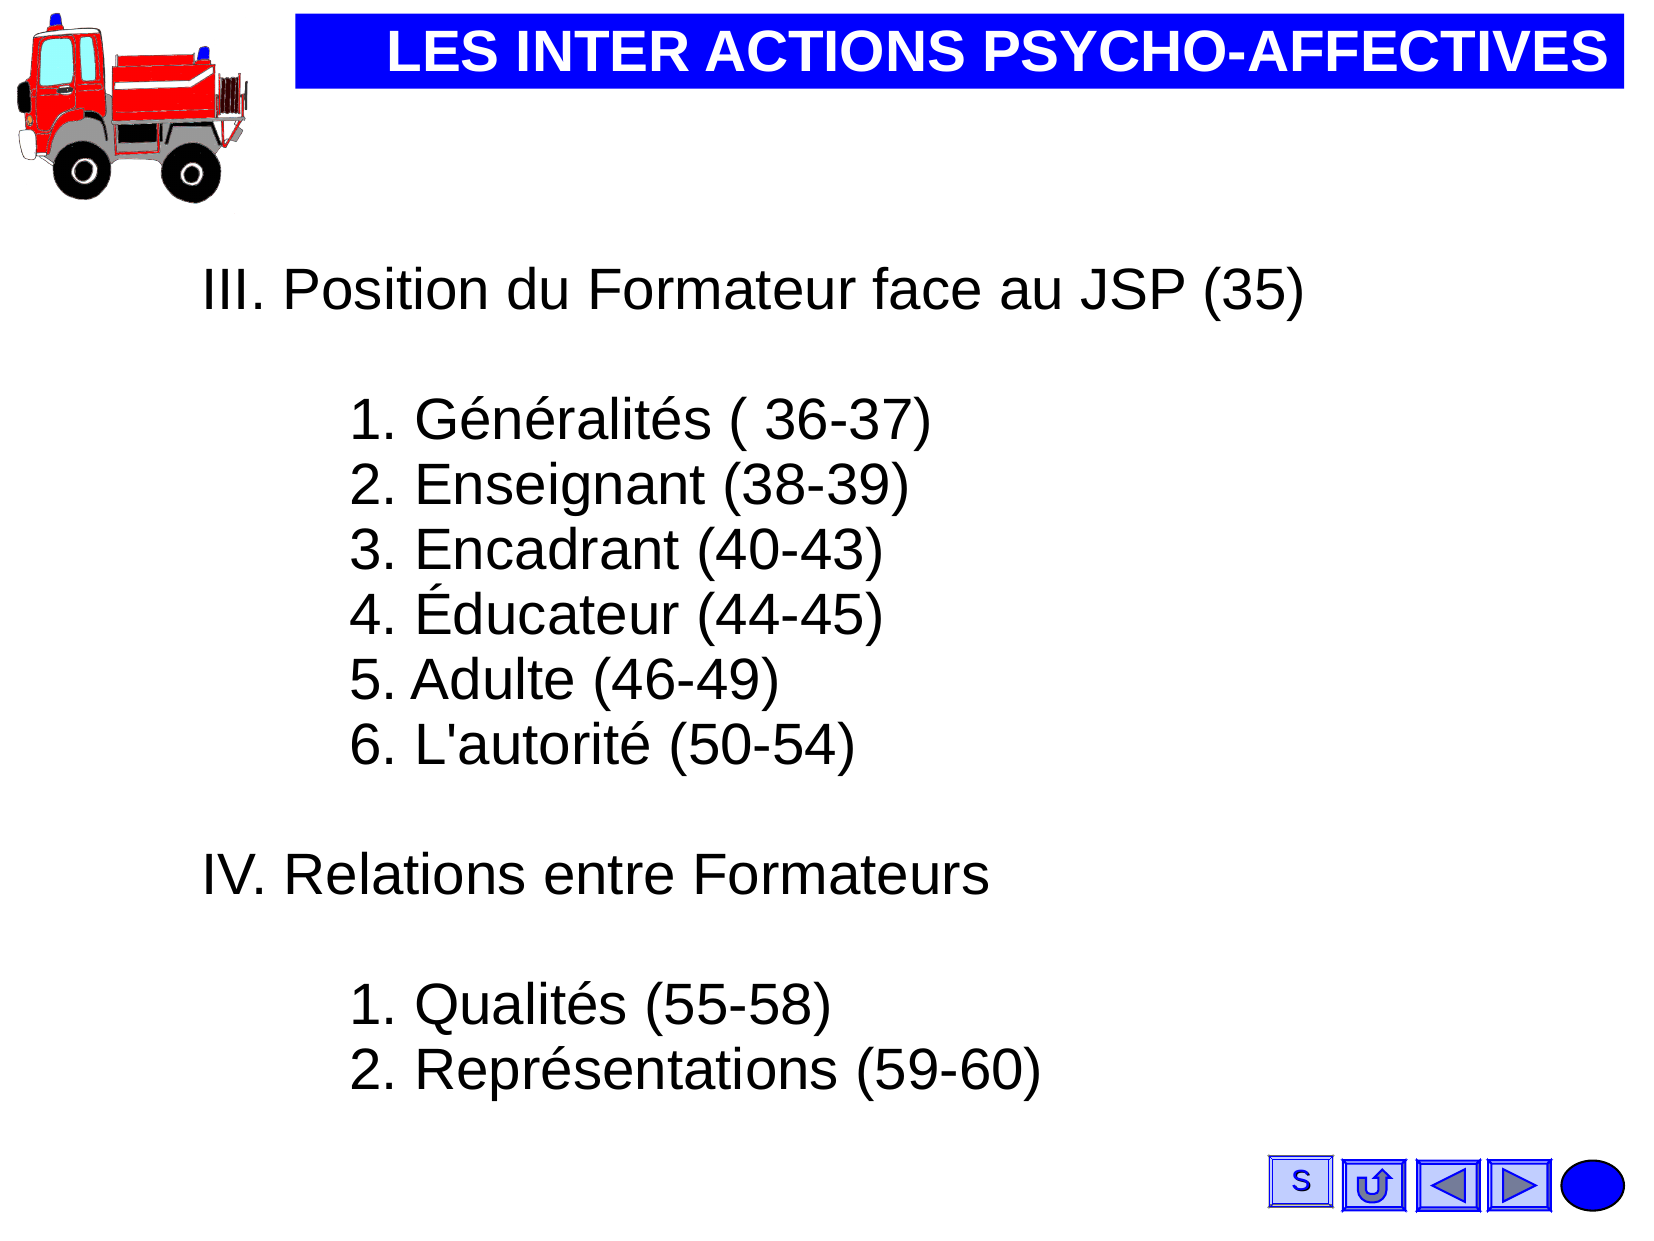

LES INTER ACTIONS PSYCHO-AFFECTIVES
III. Position du Formateur face au JSP (35)
 		1. Généralités ( 36-37)
 		2. Enseignant (38-39)
 		3. Encadrant (40-43)
 		4. Éducateur (44-45)
 		5. Adulte (46-49)
 		6. L'autorité (50-54)
IV. Relations entre Formateurs
 		1. Qualités (55-58)
 		2. Représentations (59-60)
#